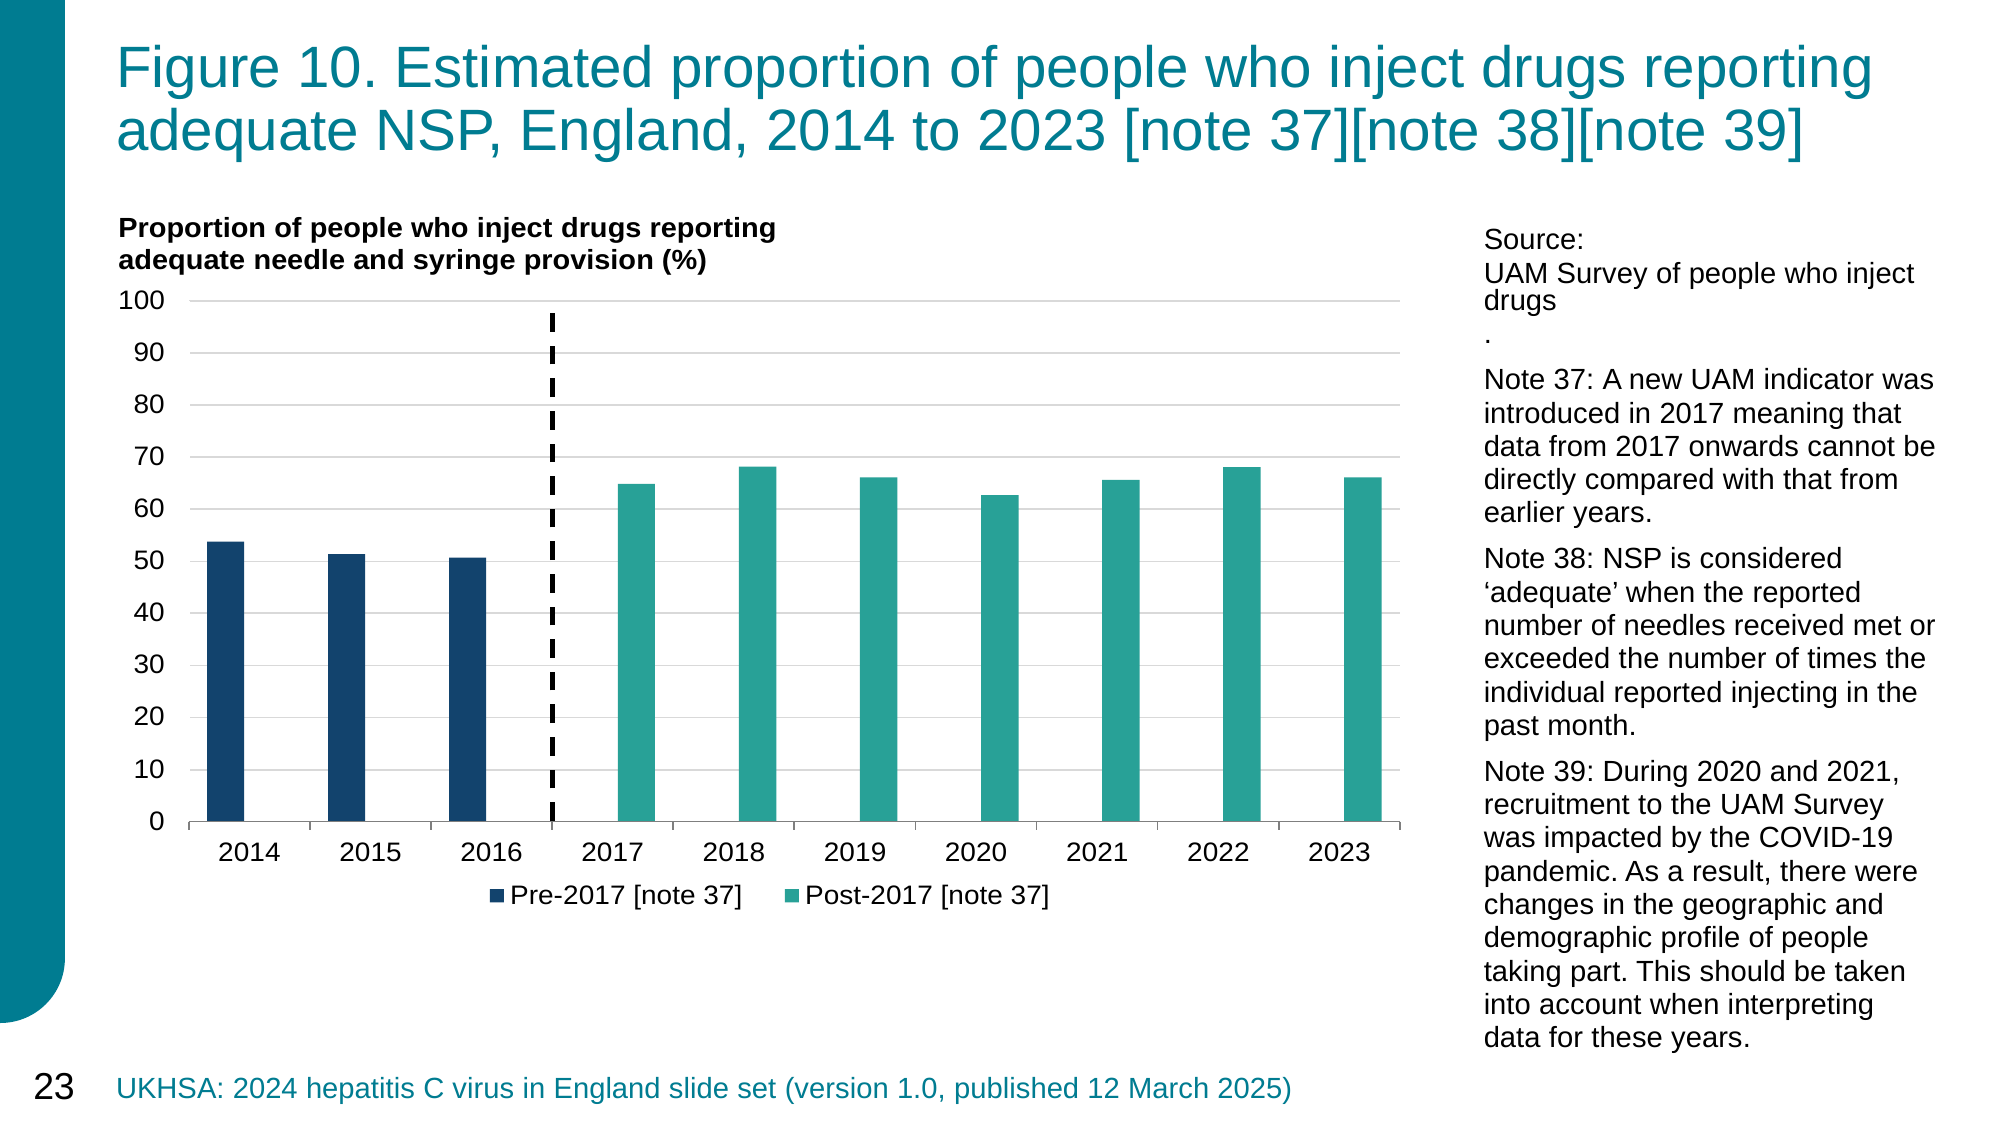

# Figure 10. Estimated proportion of people who inject drugs reporting adequate NSP, England, 2014 to 2023 [note 37][note 38][note 39]
Source: UAM Survey of people who inject drugs.
Note 37: A new UAM indicator was introduced in 2017 meaning that data from 2017 onwards cannot be directly compared with that from earlier years.
Note 38: NSP is considered ‘adequate’ when the reported number of needles received met or exceeded the number of times the individual reported injecting in the past month.
Note 39: During 2020 and 2021, recruitment to the UAM Survey was impacted by the COVID-19 pandemic. As a result, there were changes in the geographic and demographic profile of people taking part. This should be taken into account when interpreting data for these years.
UKHSA: 2024 hepatitis C virus in England slide set (version 1.0, published 12 March 2025)